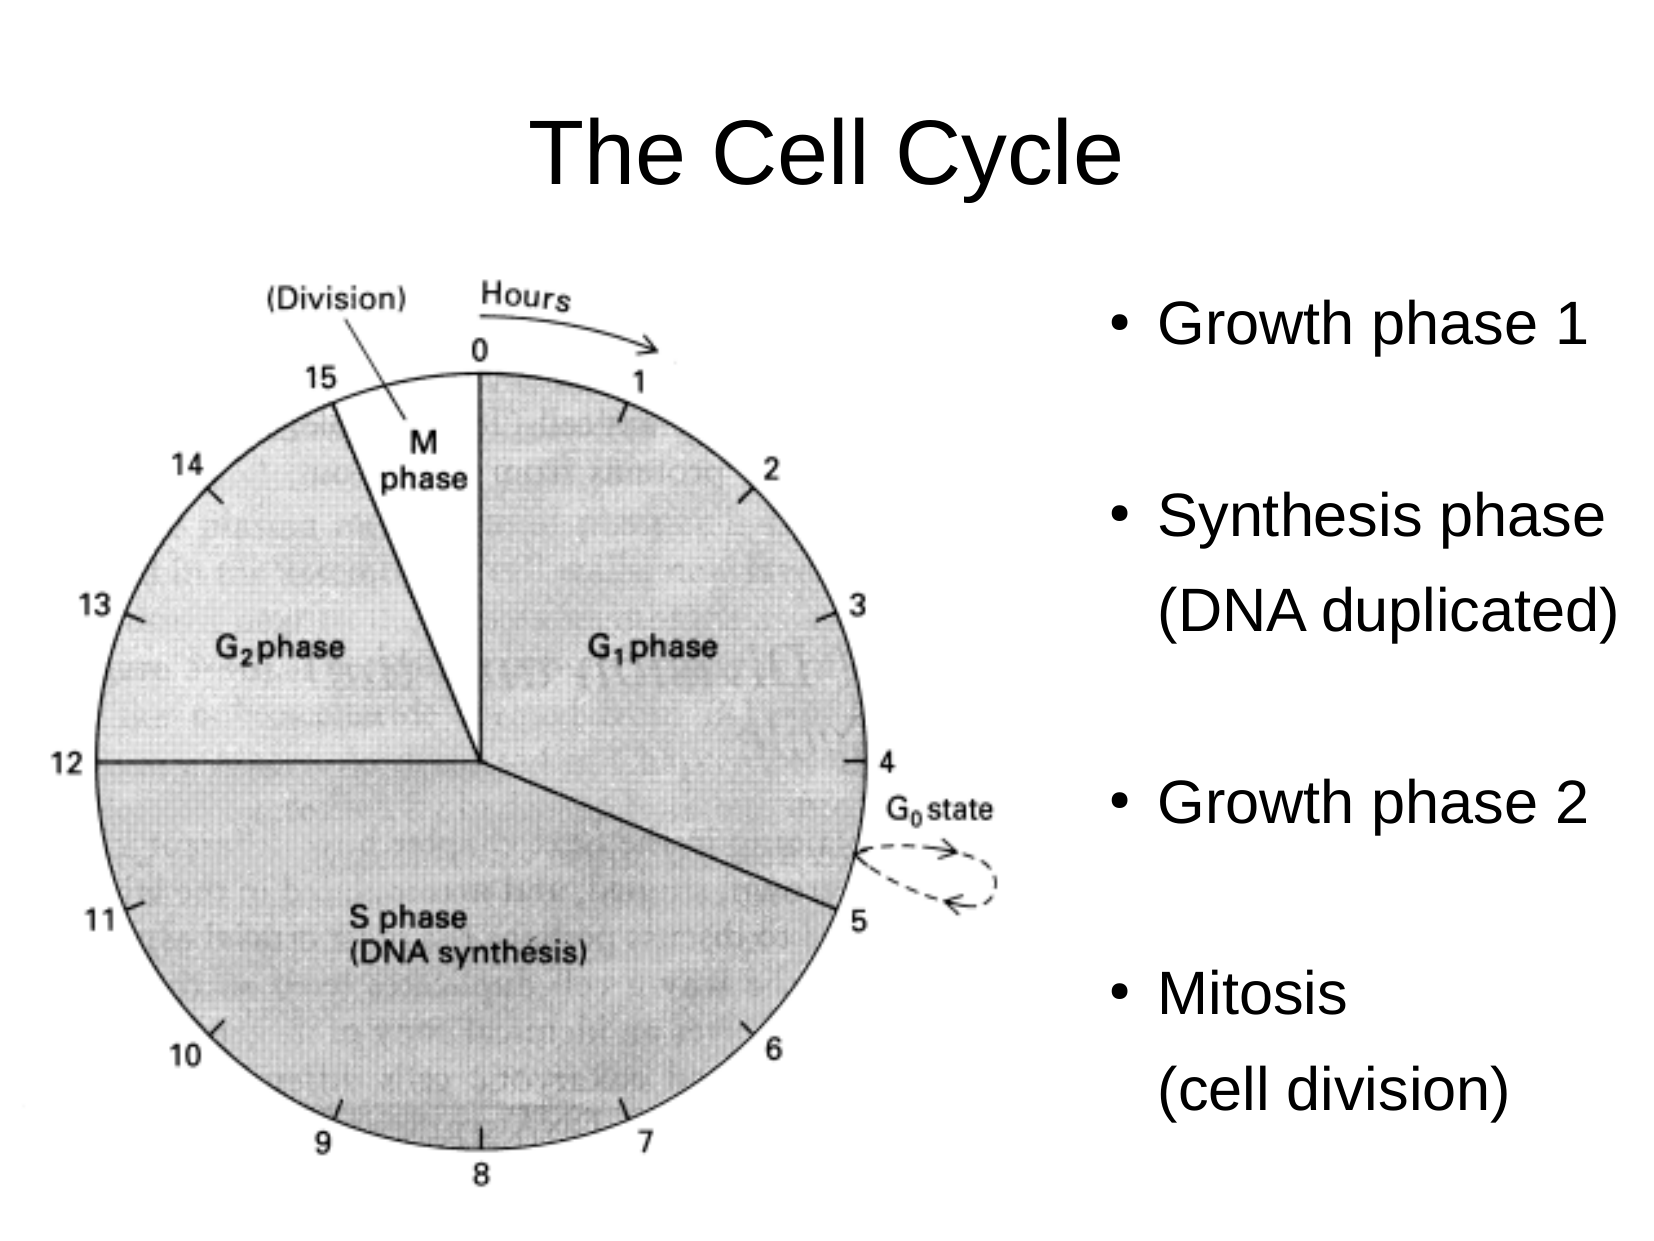

# The Cell Cycle
Growth phase 1
Synthesis phase
(DNA duplicated)
Growth phase 2
Mitosis
(cell division)